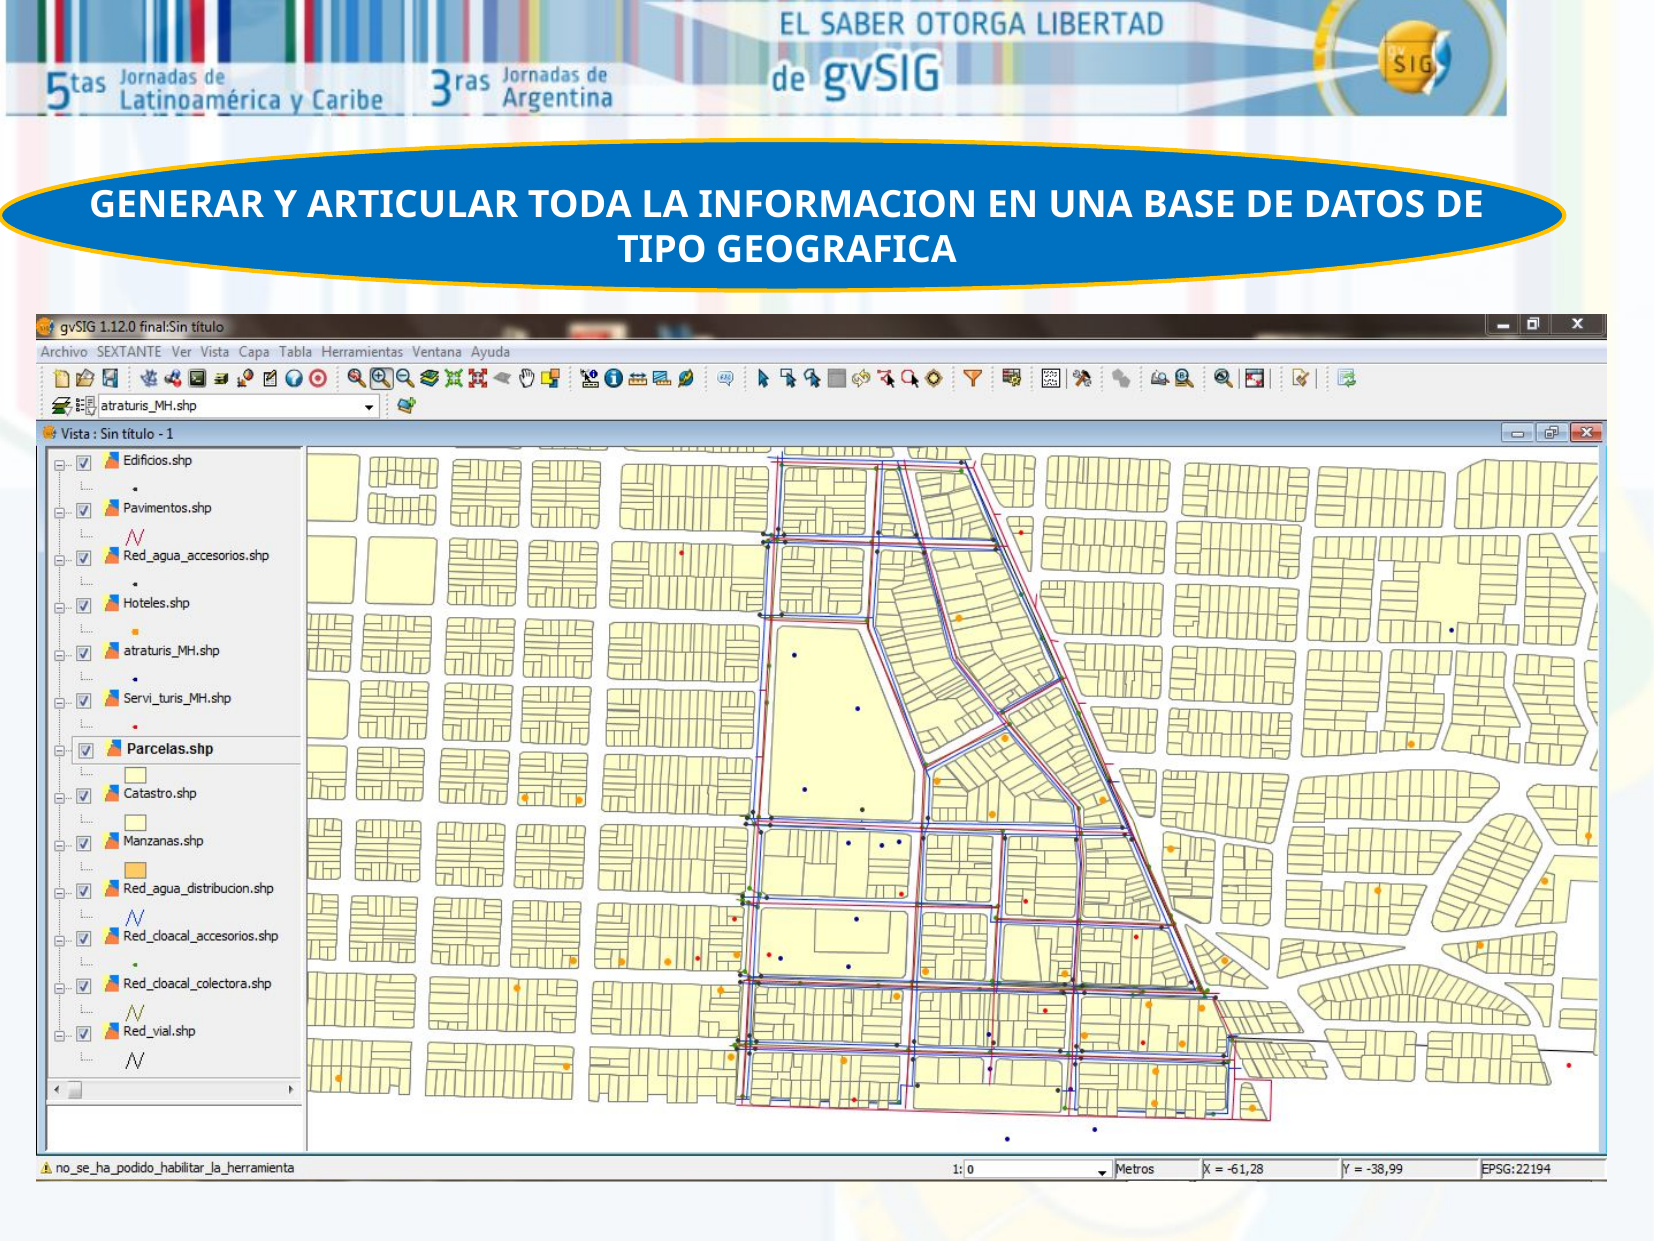

GENERAR Y ARTICULAR TODA LA INFORMACION EN UNA BASE DE DATOS DE TIPO GEOGRAFICA